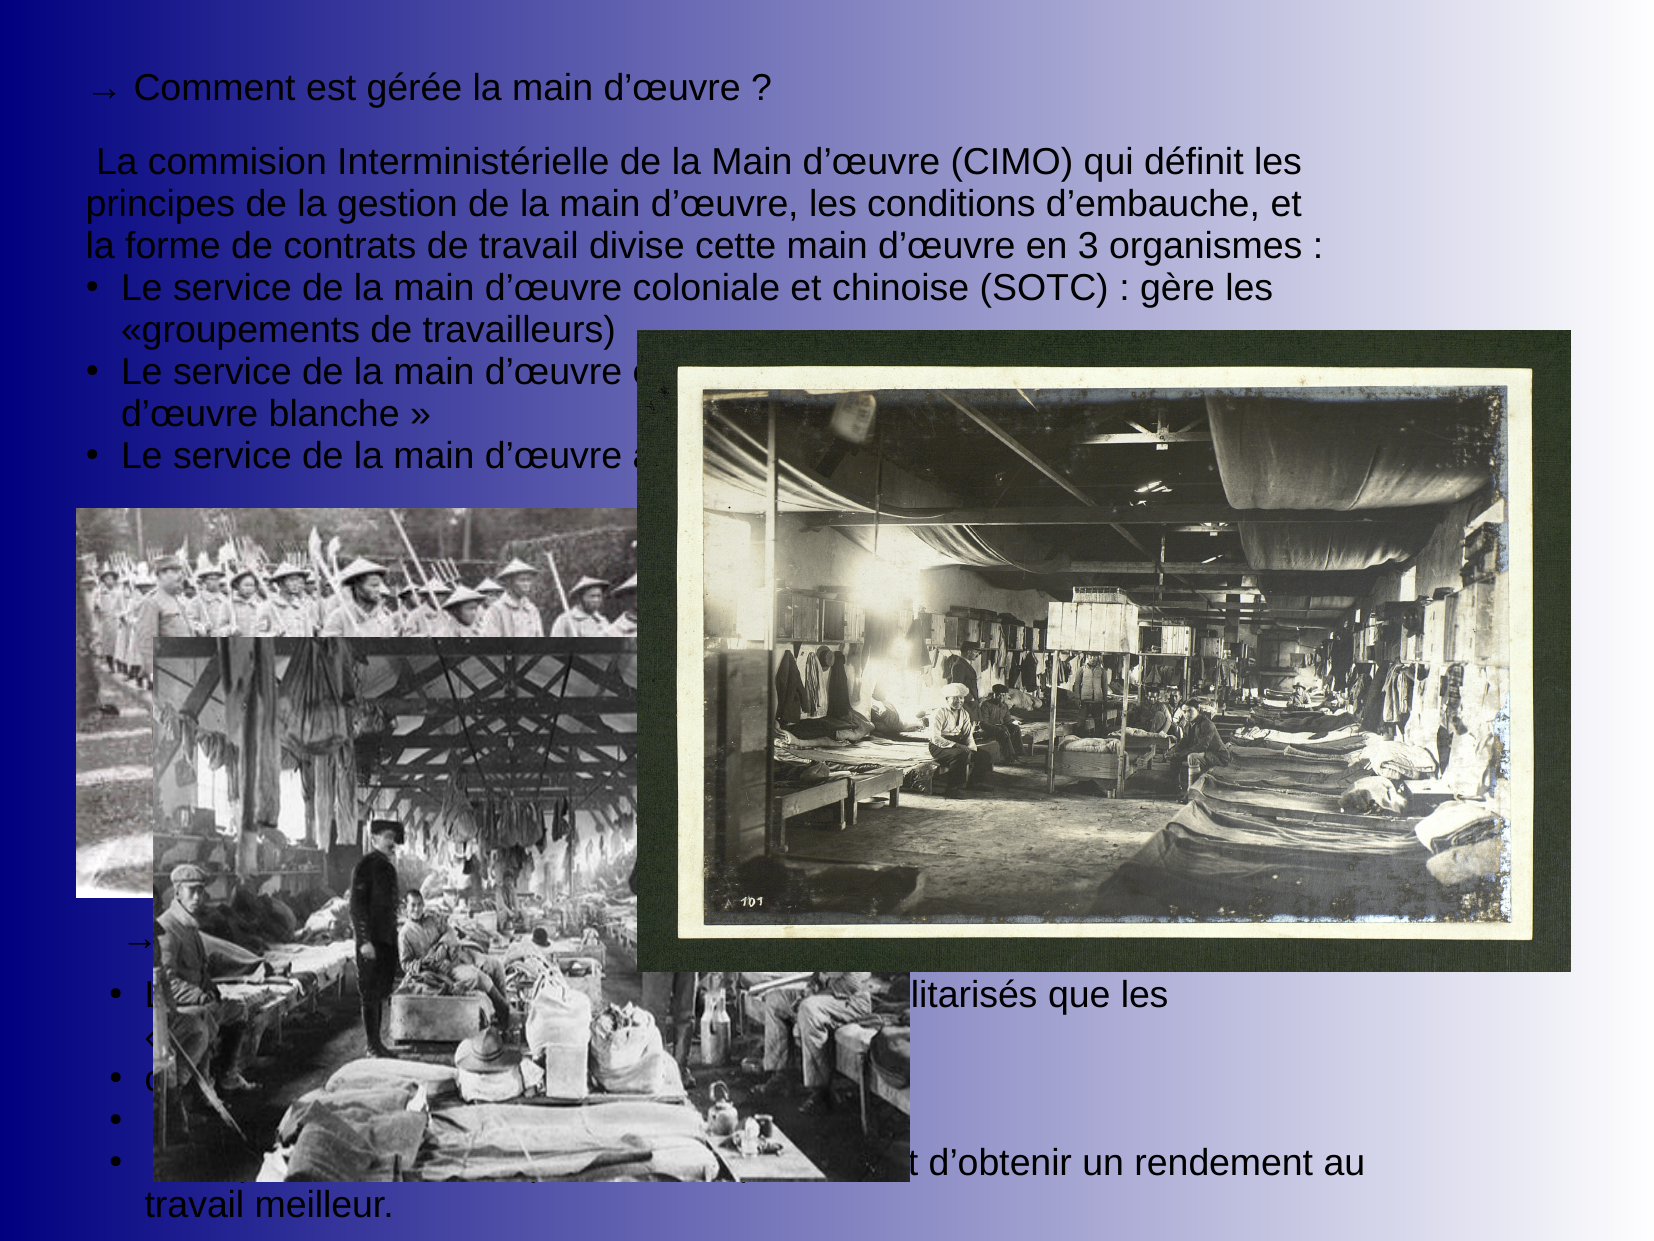

→ Comment est gérée la main d’œuvre ?
 La commision Interministérielle de la Main d’œuvre (CIMO) qui définit les principes de la gestion de la main d’œuvre, les conditions d’embauche, et la forme de contrats de travail divise cette main d’œuvre en 3 organismes :
Le service de la main d’œuvre coloniale et chinoise (SOTC) : gère les «groupements de travailleurs)
Le service de la main d’œuvre étrangère (SMOE) : gère la « main d’œuvre blanche »
Le service de la main d’œuvre agricole (SMOA : gère le côté agricole
ouvriers tonkinois encadrés par des français le 26 mai 1917
→ Est-ce que les ouvriers recrutés sont traités de la même façon ?
Les coloniaux et les chinois : + surveillés et militarisés que les « européens ».
conditions de vies plus difficiles
 sont sujets au moyen de racialisme.
 Grouper les coloniaux par « race » permettrait d’obtenir un rendement au travail meilleur.